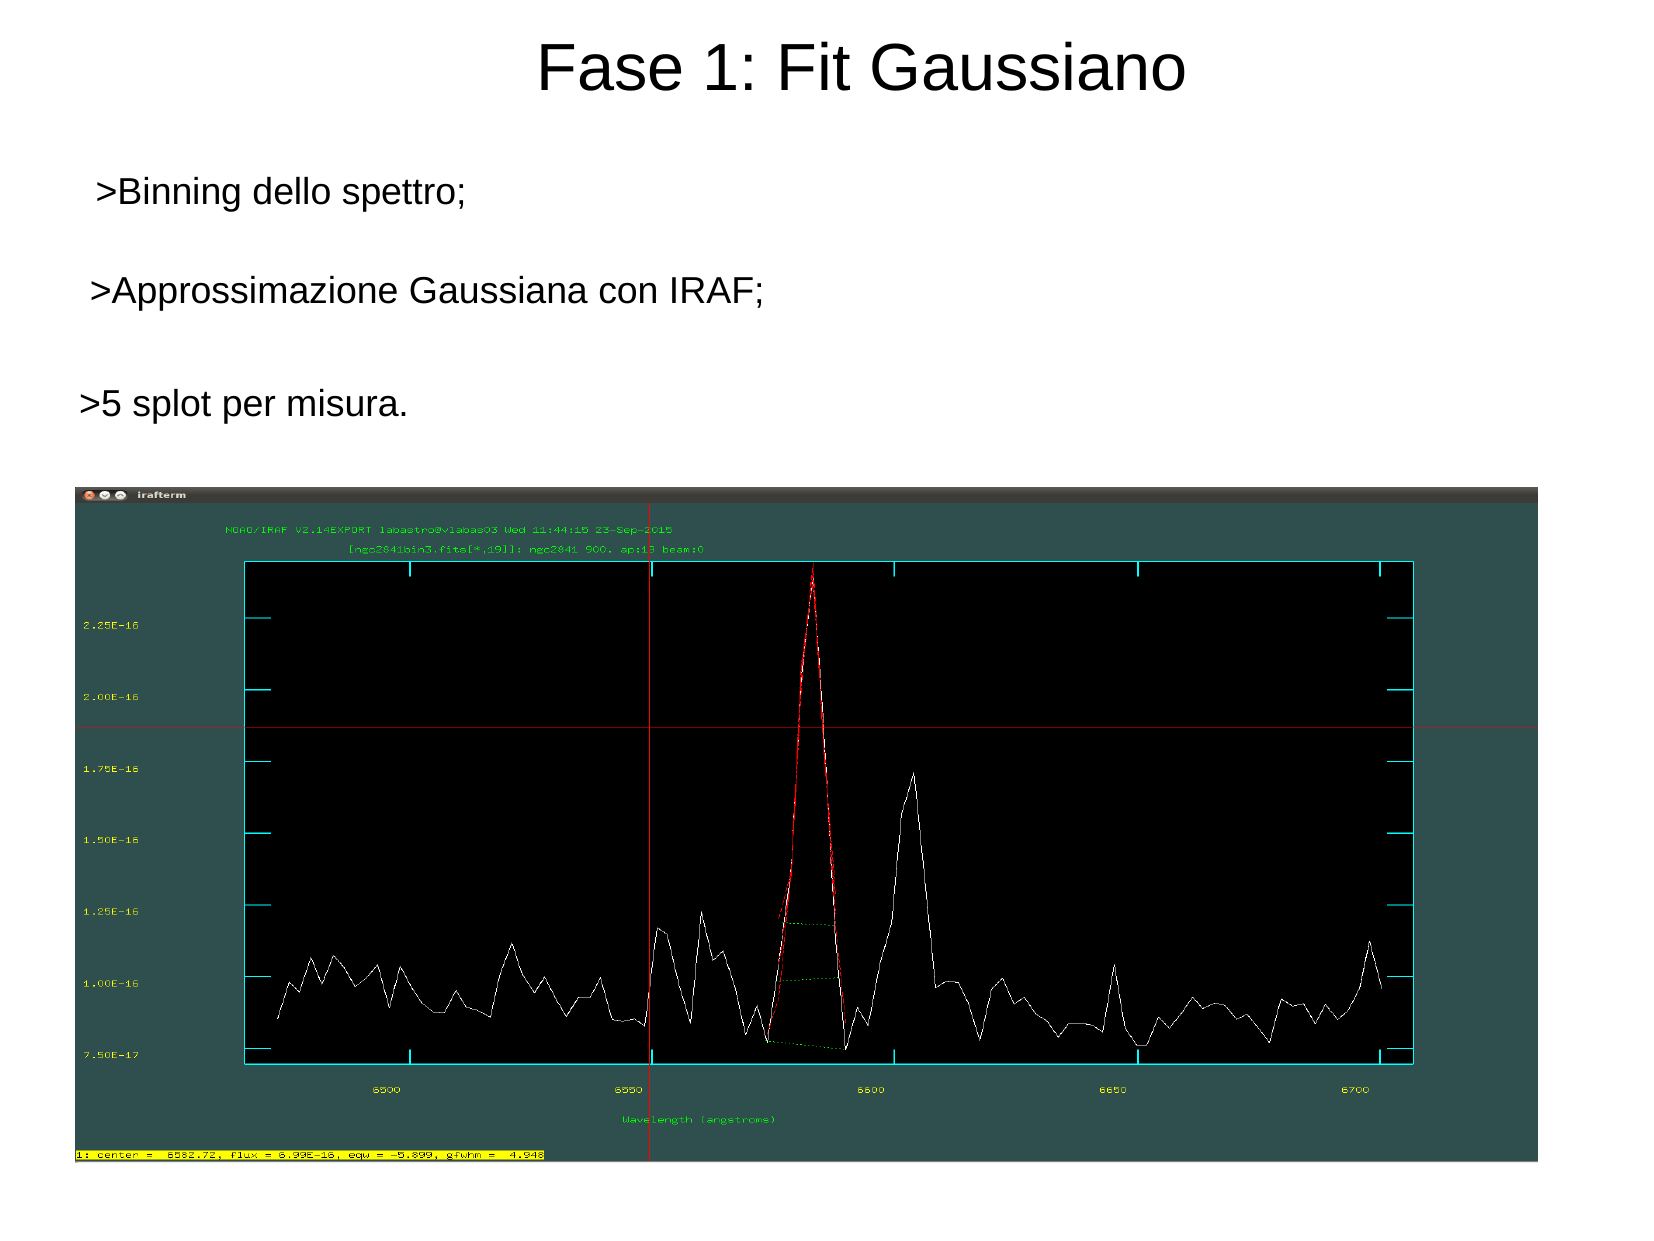

Fase 1: Fit Gaussiano
>Binning dello spettro;
>Approssimazione Gaussiana con IRAF;
>5 splot per misura.